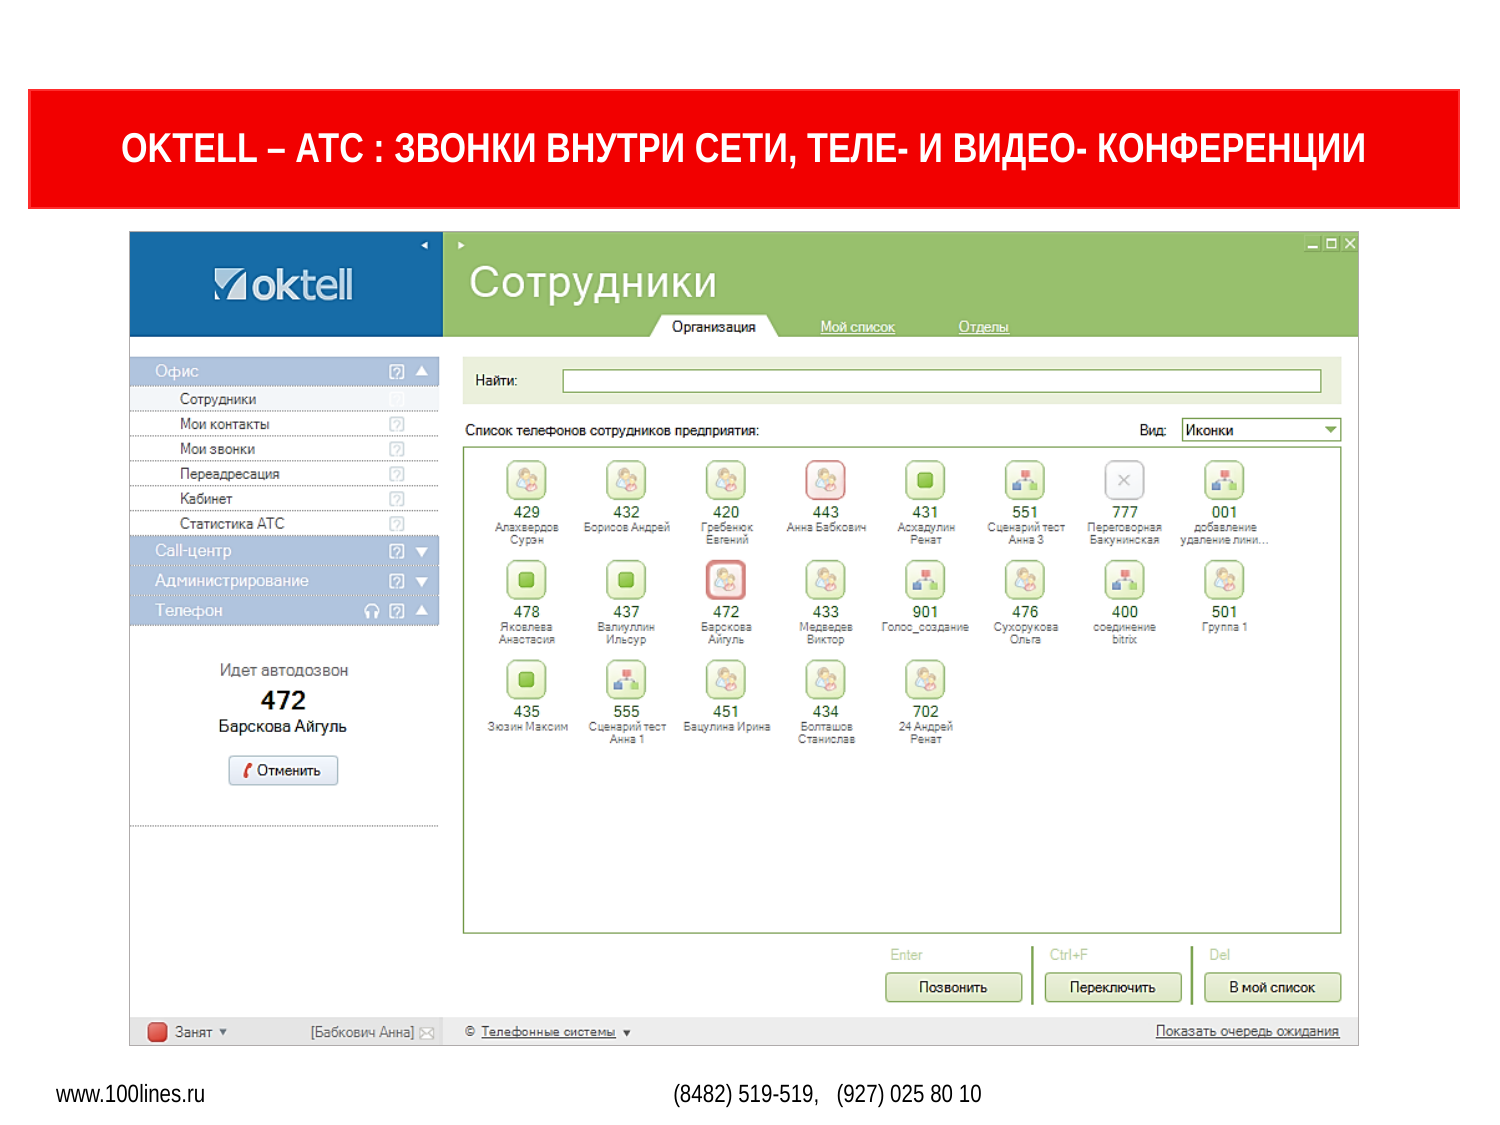

OKTELL – АТС : ЗВОНКИ ВНУТРИ СЕТИ, ТЕЛЕ- И ВИДЕО- КОНФЕРЕНЦИИ
www.100lines.ru		 		 			 (8482) 519-519, (927) 025 80 10